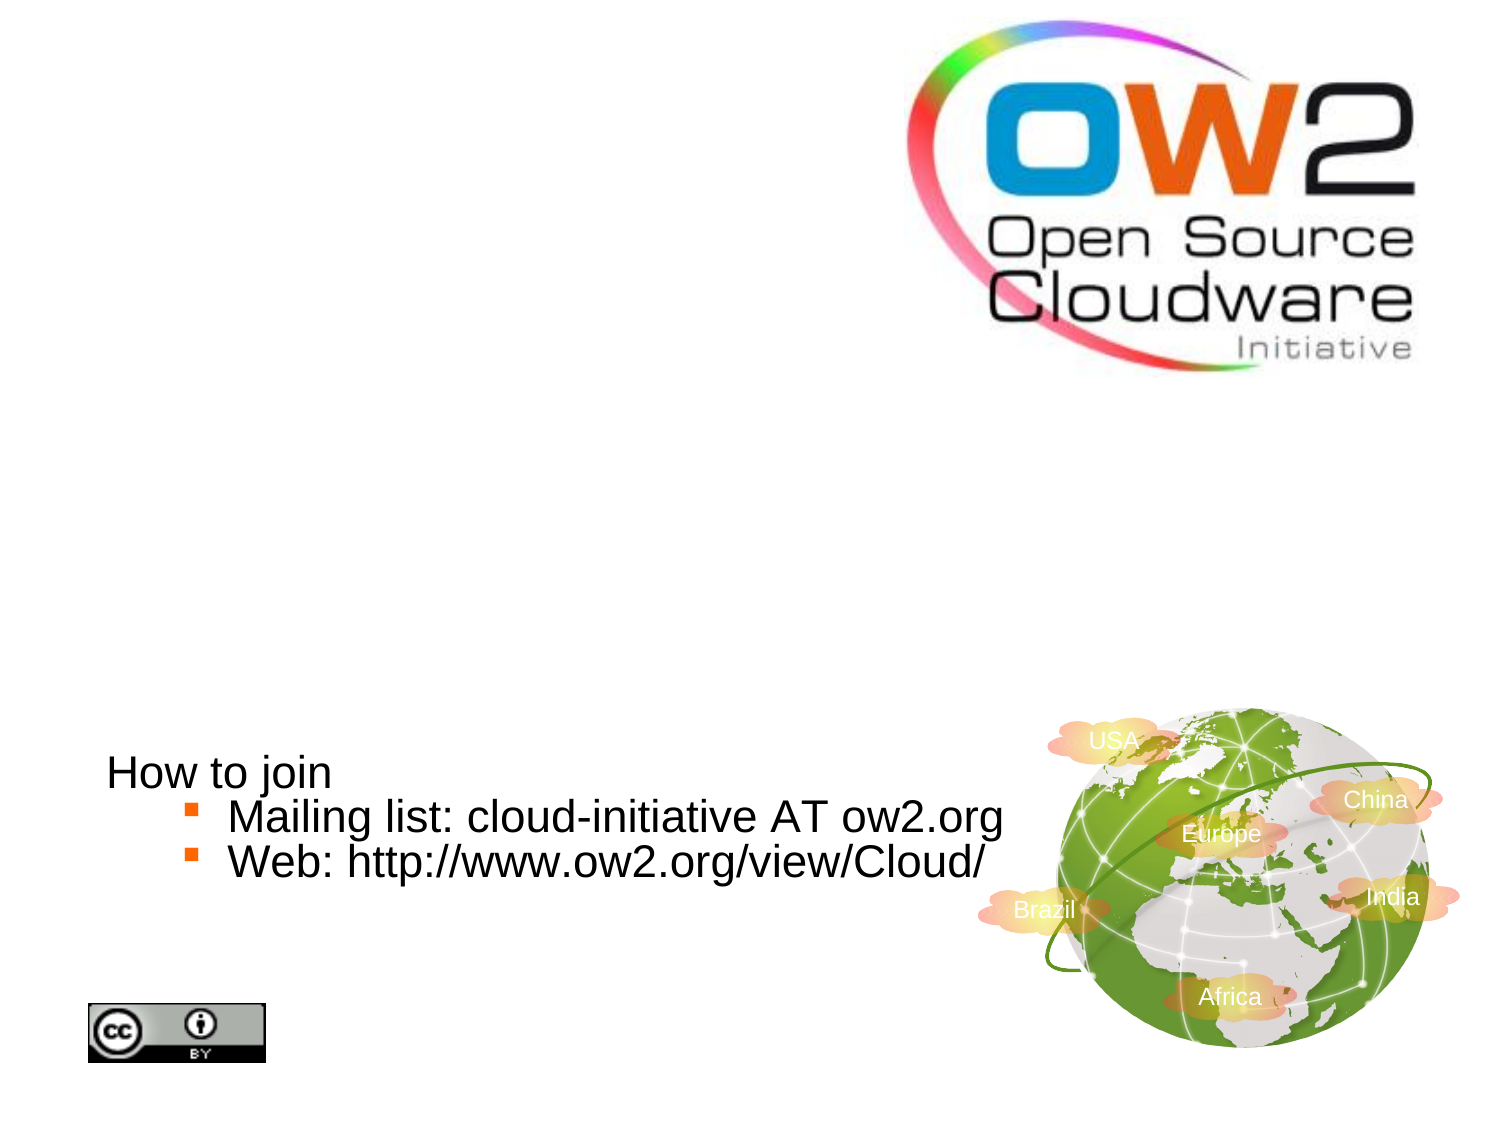

USA
China
Europe
India
Brazil
Africa
How to join
Mailing list: cloud-initiative AT ow2.org
Web: http://www.ow2.org/view/Cloud/